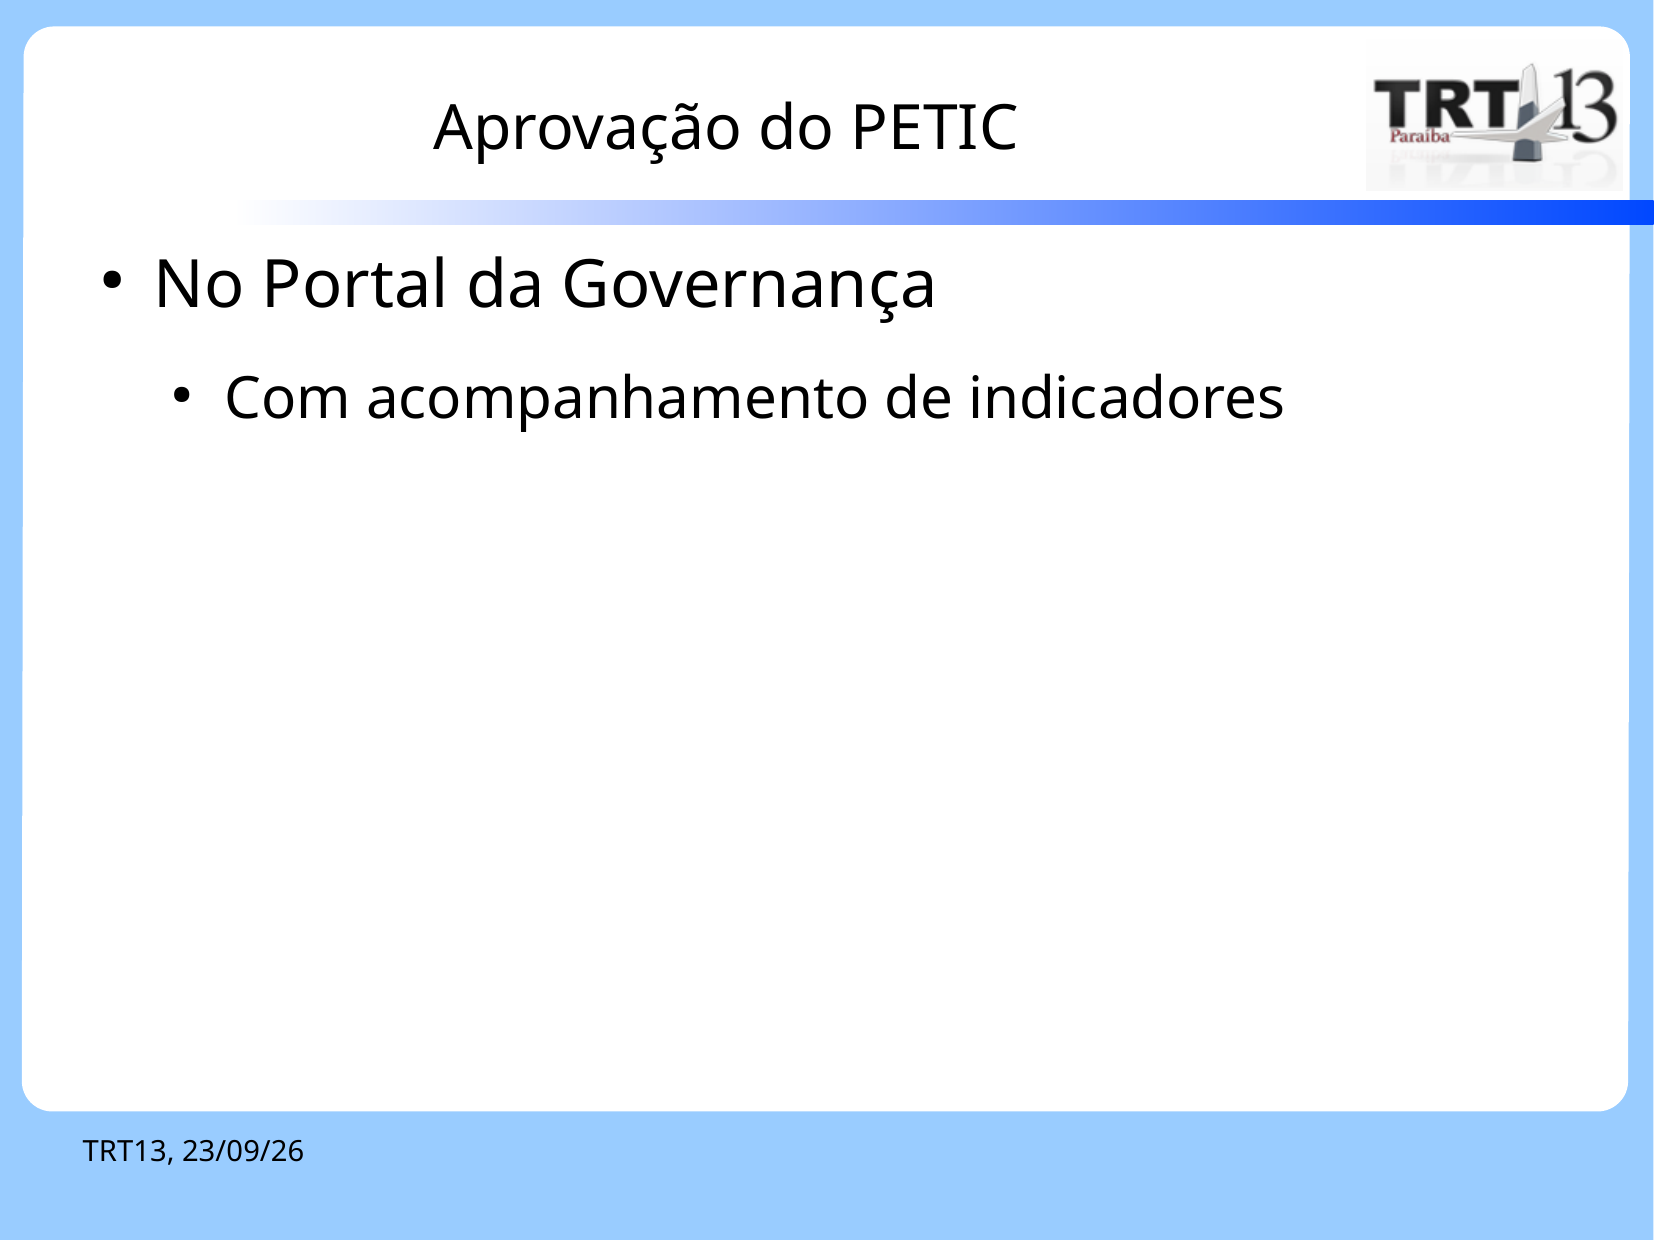

# Aprovação do PETIC
No Portal da Governança
Com acompanhamento de indicadores